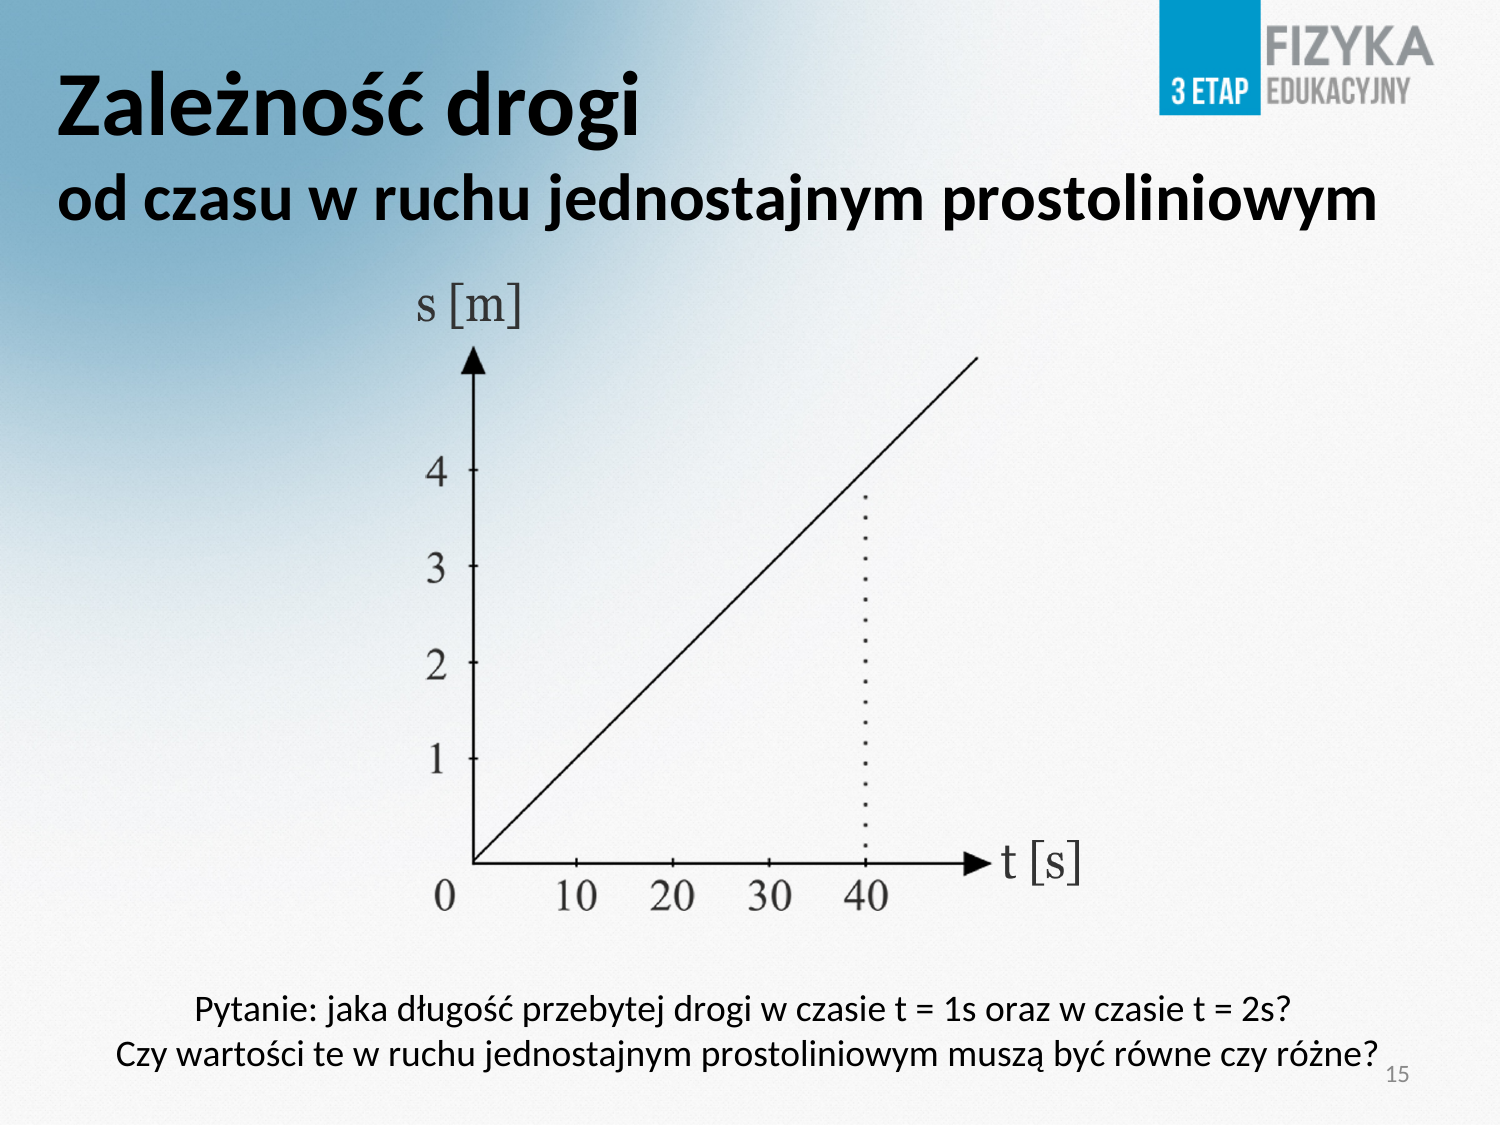

Zależność drogi
od czasu w ruchu jednostajnym prostoliniowym
Pytanie: jaka długość przebytej drogi w czasie t = 1s oraz w czasie t = 2s?
Czy wartości te w ruchu jednostajnym prostoliniowym muszą być równe czy różne?